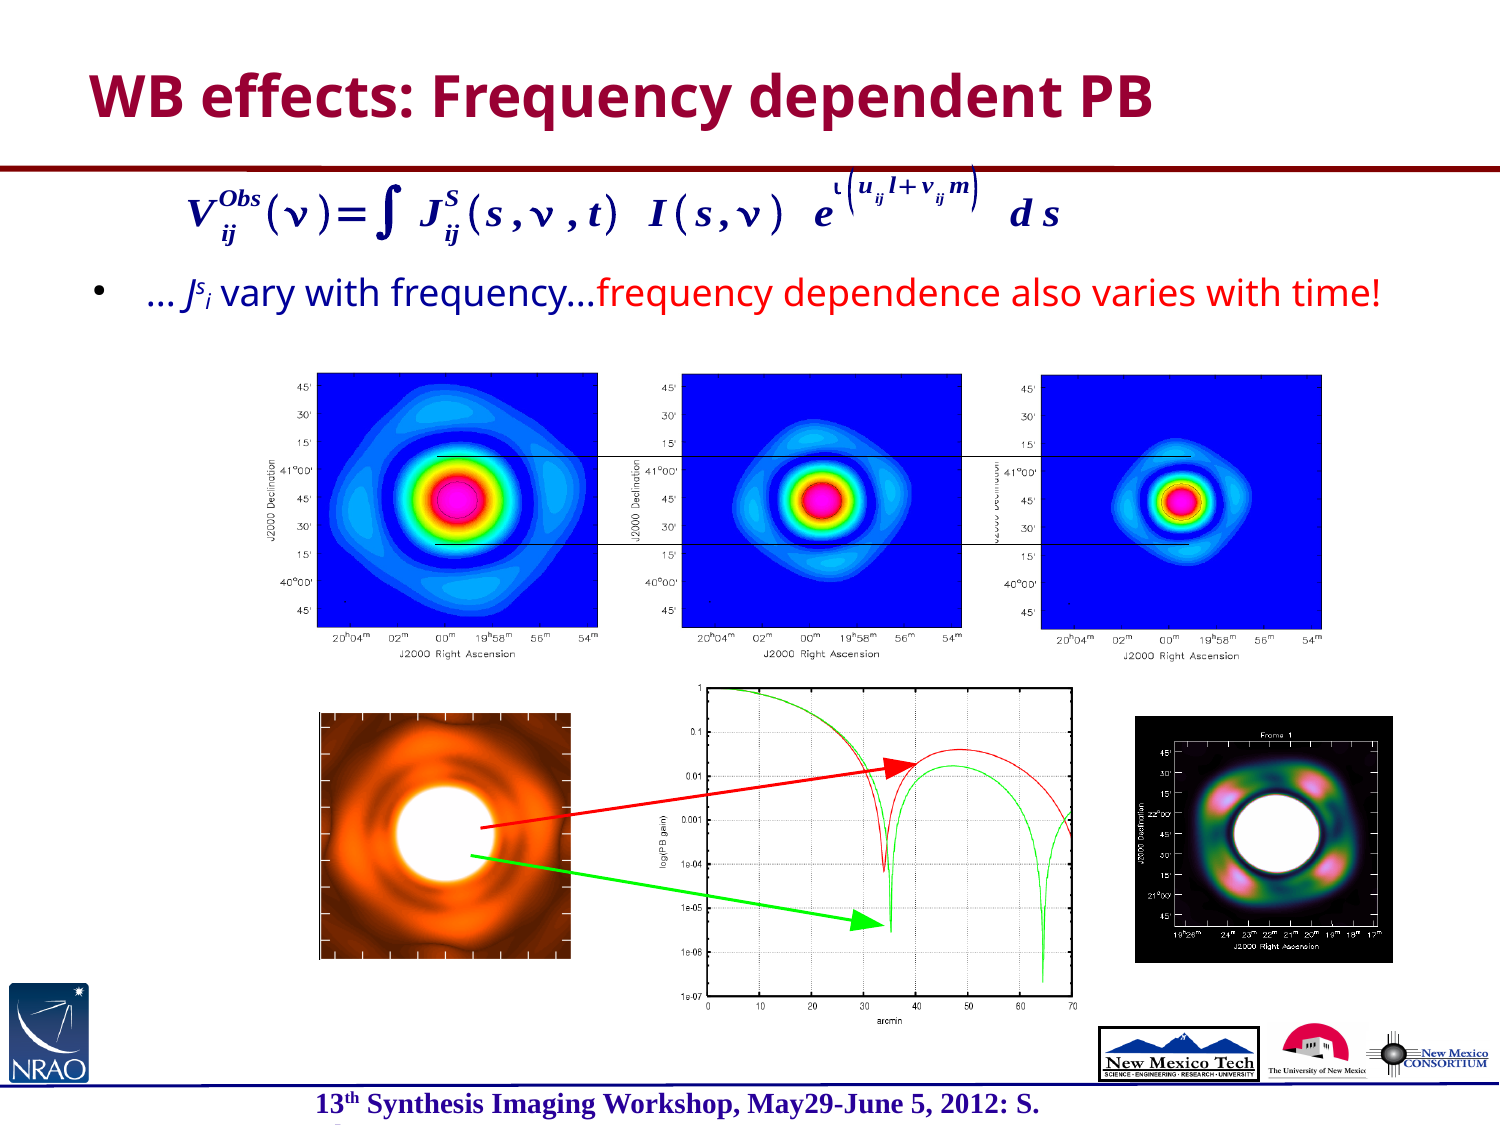

WB effects: Frequency dependent PB
# ... Jsi vary with frequency...frequency dependence also varies with time!